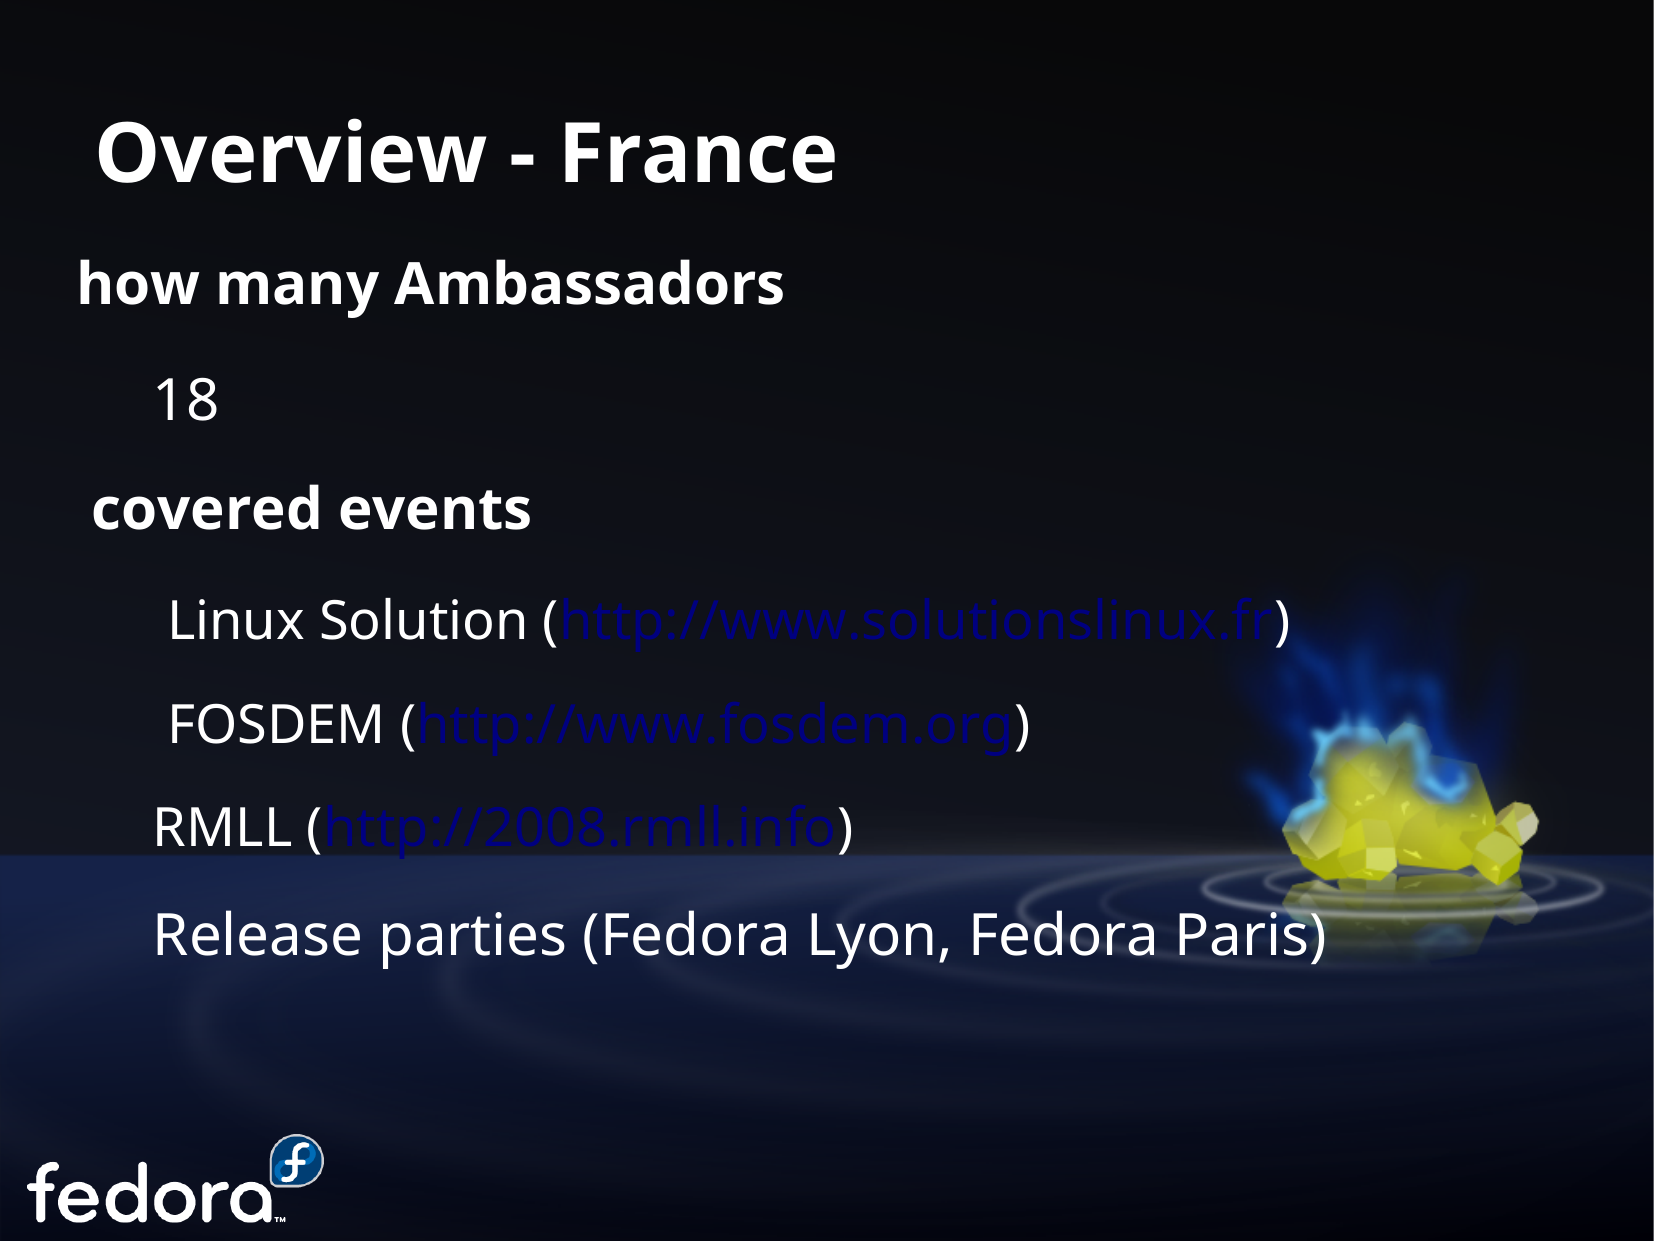

# Overview - France
how many Ambassadors
18
 covered events
 Linux Solution (http://www.solutionslinux.fr)
 FOSDEM (http://www.fosdem.org)
RMLL (http://2008.rmll.info)
Release parties (Fedora Lyon, Fedora Paris)